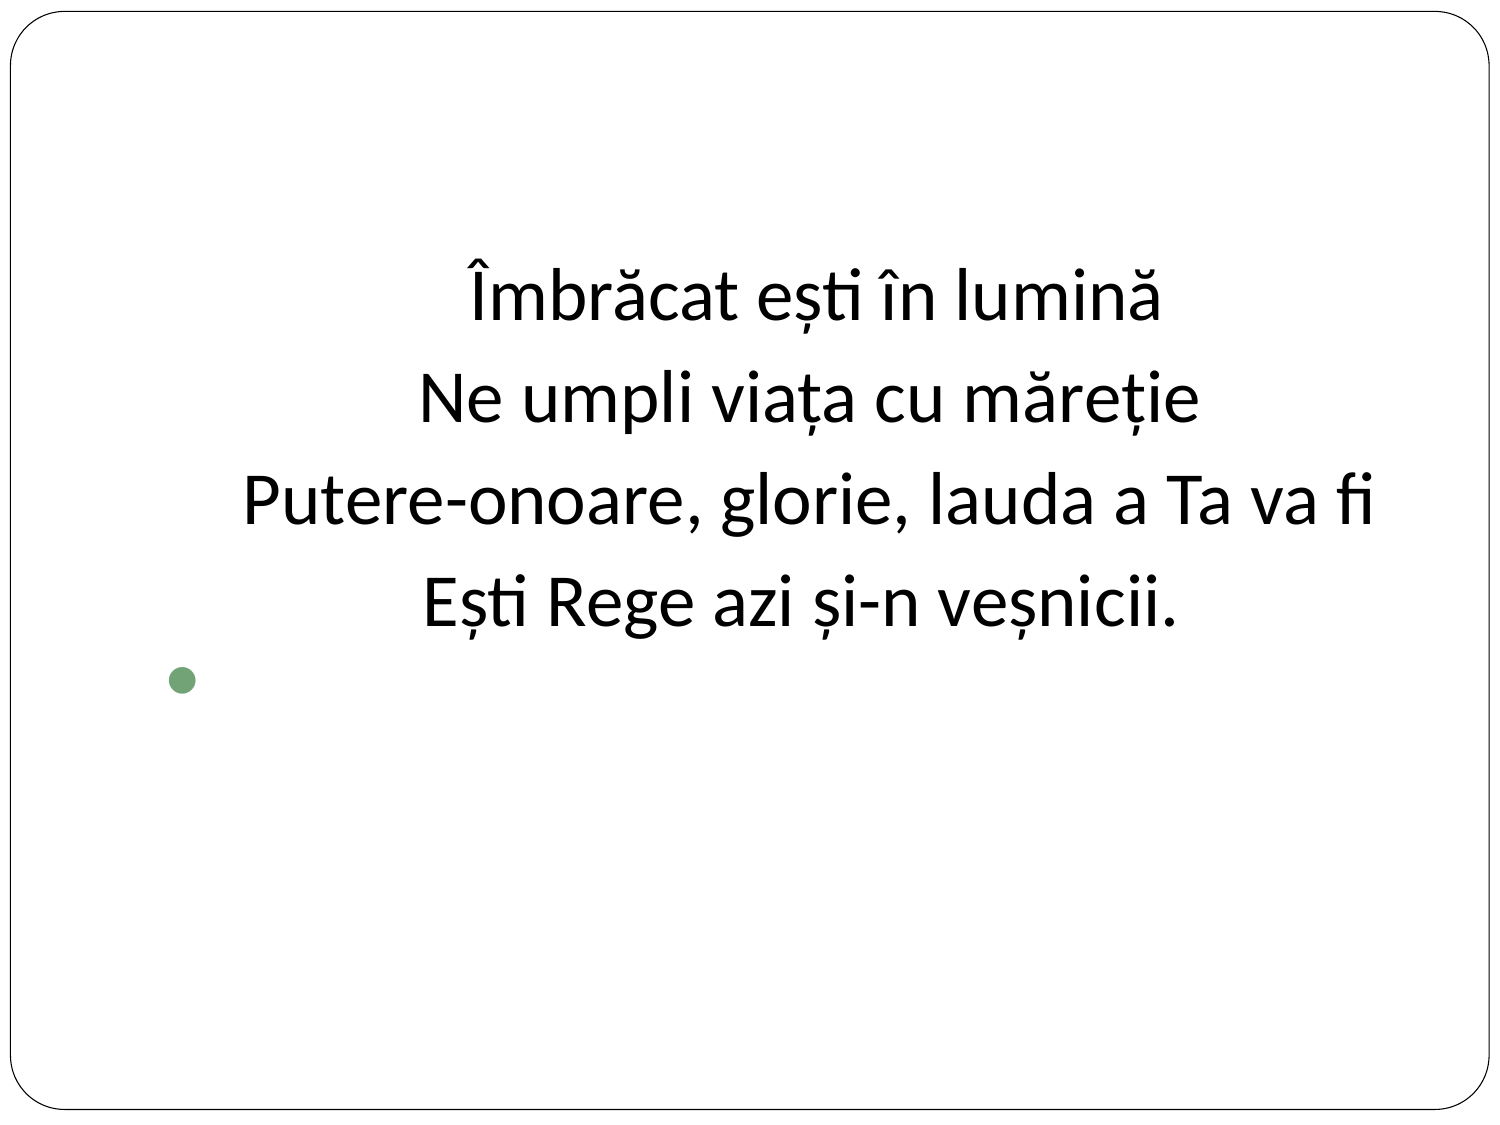

#
 Îmbrăcat ești în lumină
Ne umpli viața cu măreție
Putere-onoare, glorie, lauda a Ta va fi
Ești Rege azi și-n veșnicii.